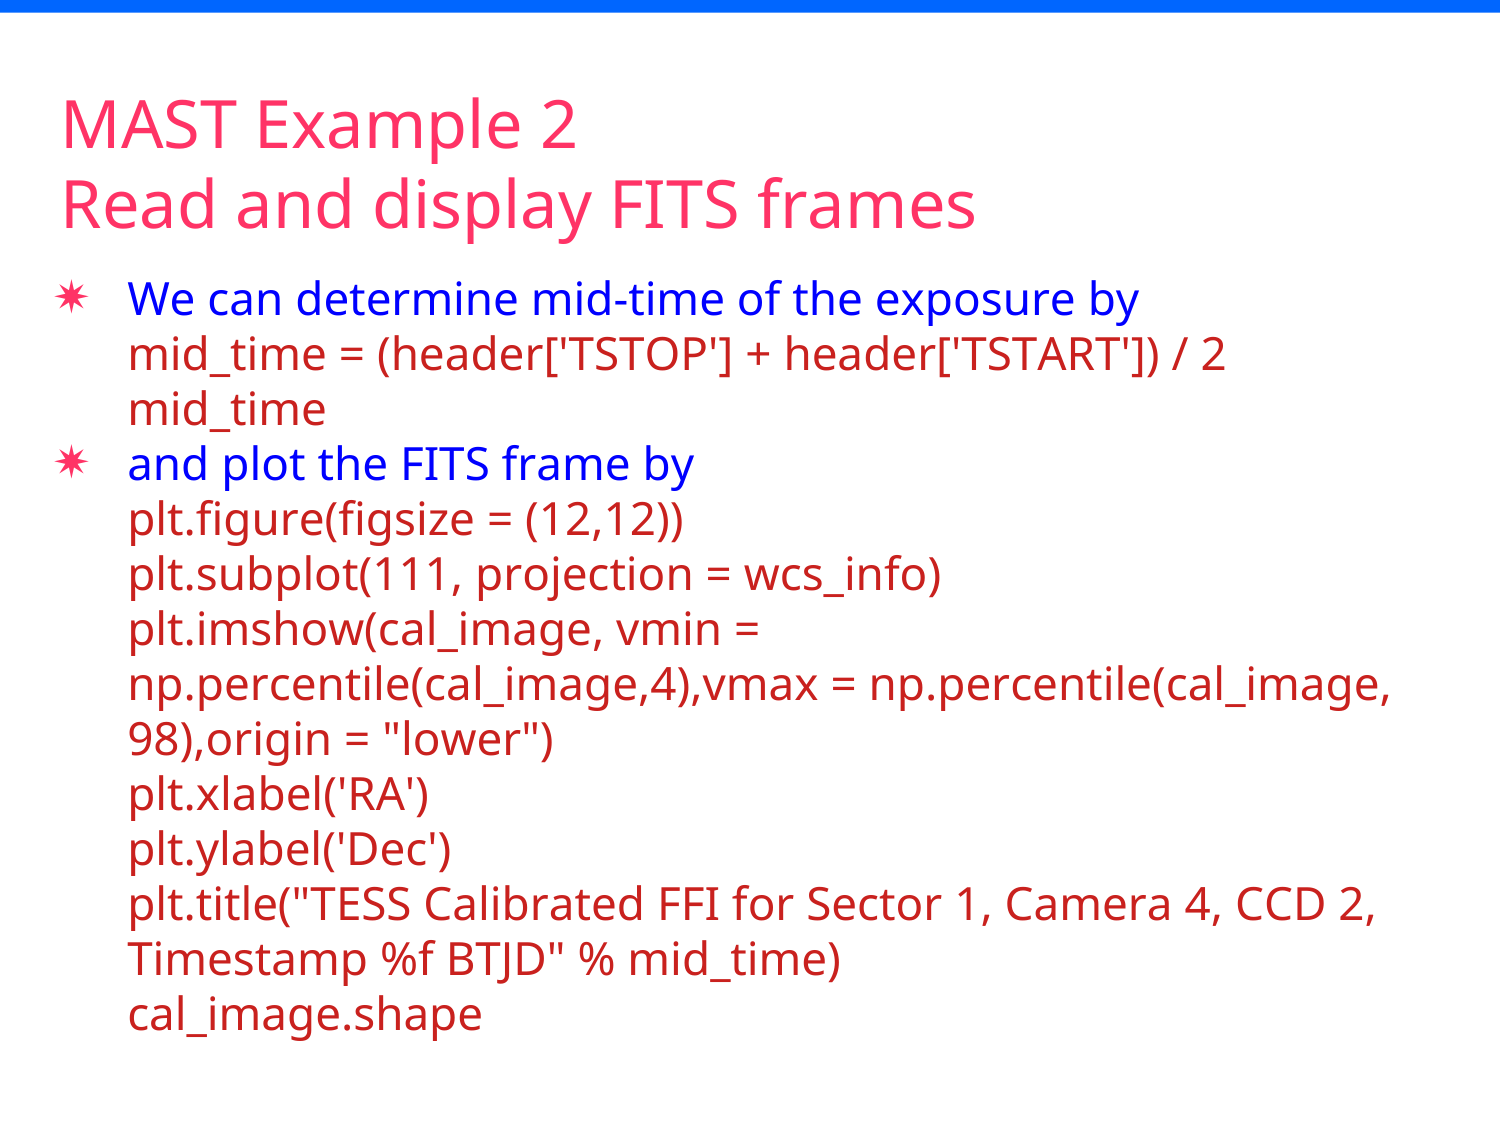

MAST Example 2
Read and display FITS frames
We can determine mid-time of the exposure by
mid_time = (header['TSTOP'] + header['TSTART']) / 2
mid_time
and plot the FITS frame by
plt.figure(figsize = (12,12))
plt.subplot(111, projection = wcs_info)
plt.imshow(cal_image, vmin = np.percentile(cal_image,4),vmax = np.percentile(cal_image, 98),origin = "lower")
plt.xlabel('RA')
plt.ylabel('Dec')
plt.title("TESS Calibrated FFI for Sector 1, Camera 4, CCD 2, Timestamp %f BTJD" % mid_time)
cal_image.shape
22